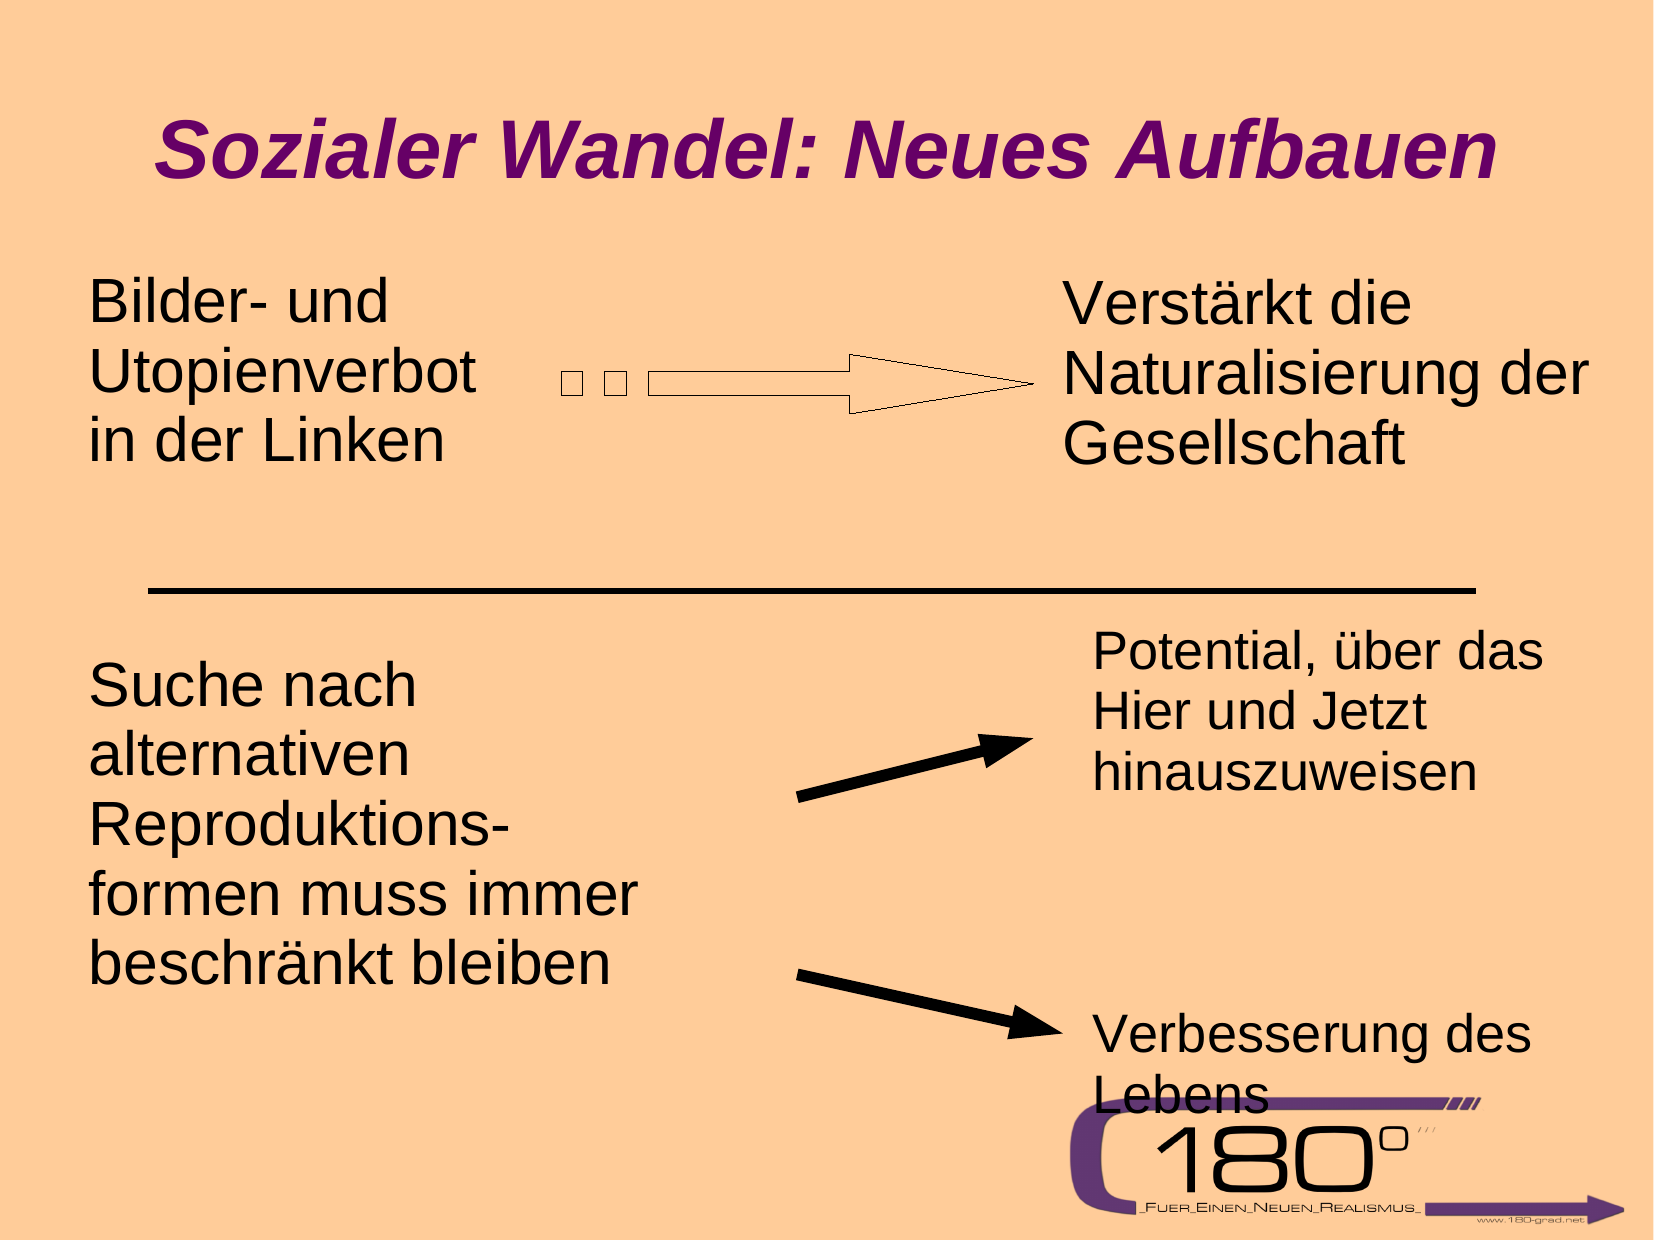

# Sozialer Wandel: Neues Aufbauen
Bilder- und Utopienverbot
in der Linken
Verstärkt die Naturalisierung der Gesellschaft
Potential, über das Hier und Jetzt hinauszuweisen
Suche nach alternativen Reproduktions-
formen muss immer beschränkt bleiben
Verbesserung des Lebens